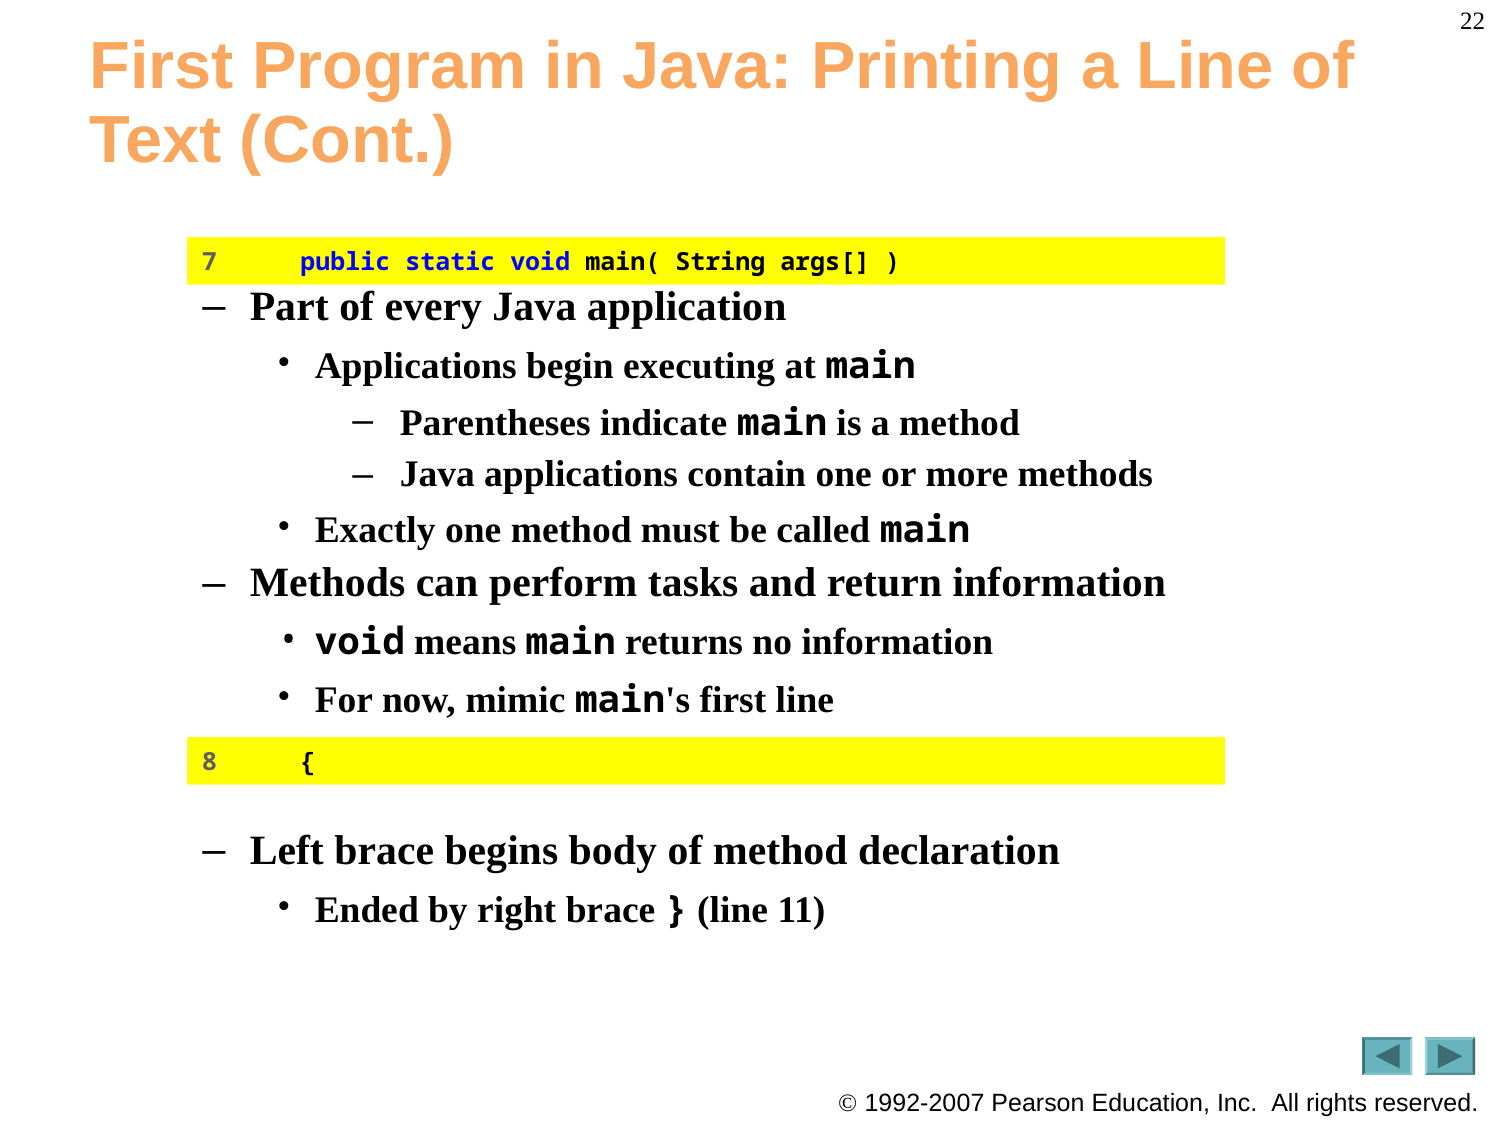

22
# First Program in Java: Printing a Line of Text (Cont.)
Part of every Java application
Applications begin executing at main
Parentheses indicate main is a method
Java applications contain one or more methods
Exactly one method must be called main
Methods can perform tasks and return information
void means main returns no information
For now, mimic main's first line
Left brace begins body of method declaration
Ended by right brace } (line 11)
7 public static void main( String args[] )
8 {